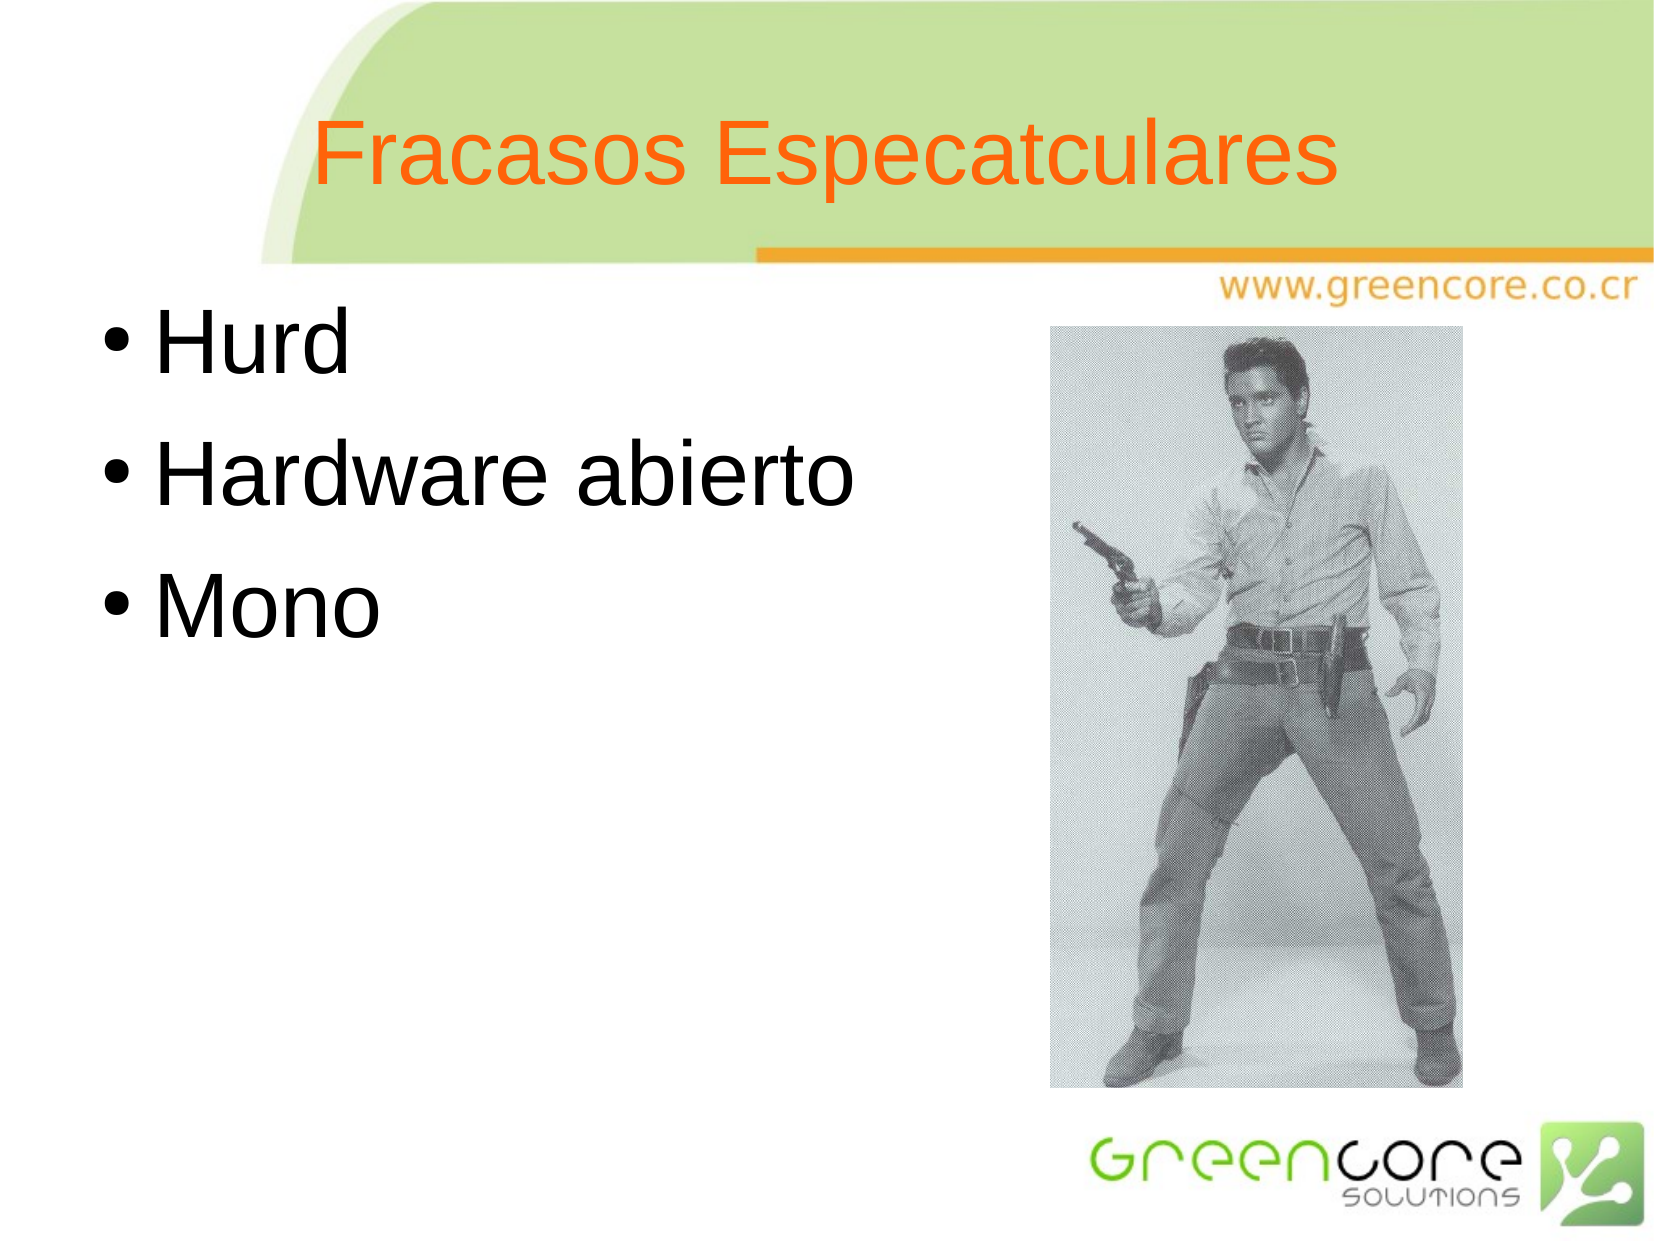

# Fracasos Especatculares
Hurd
Hardware abierto
Mono